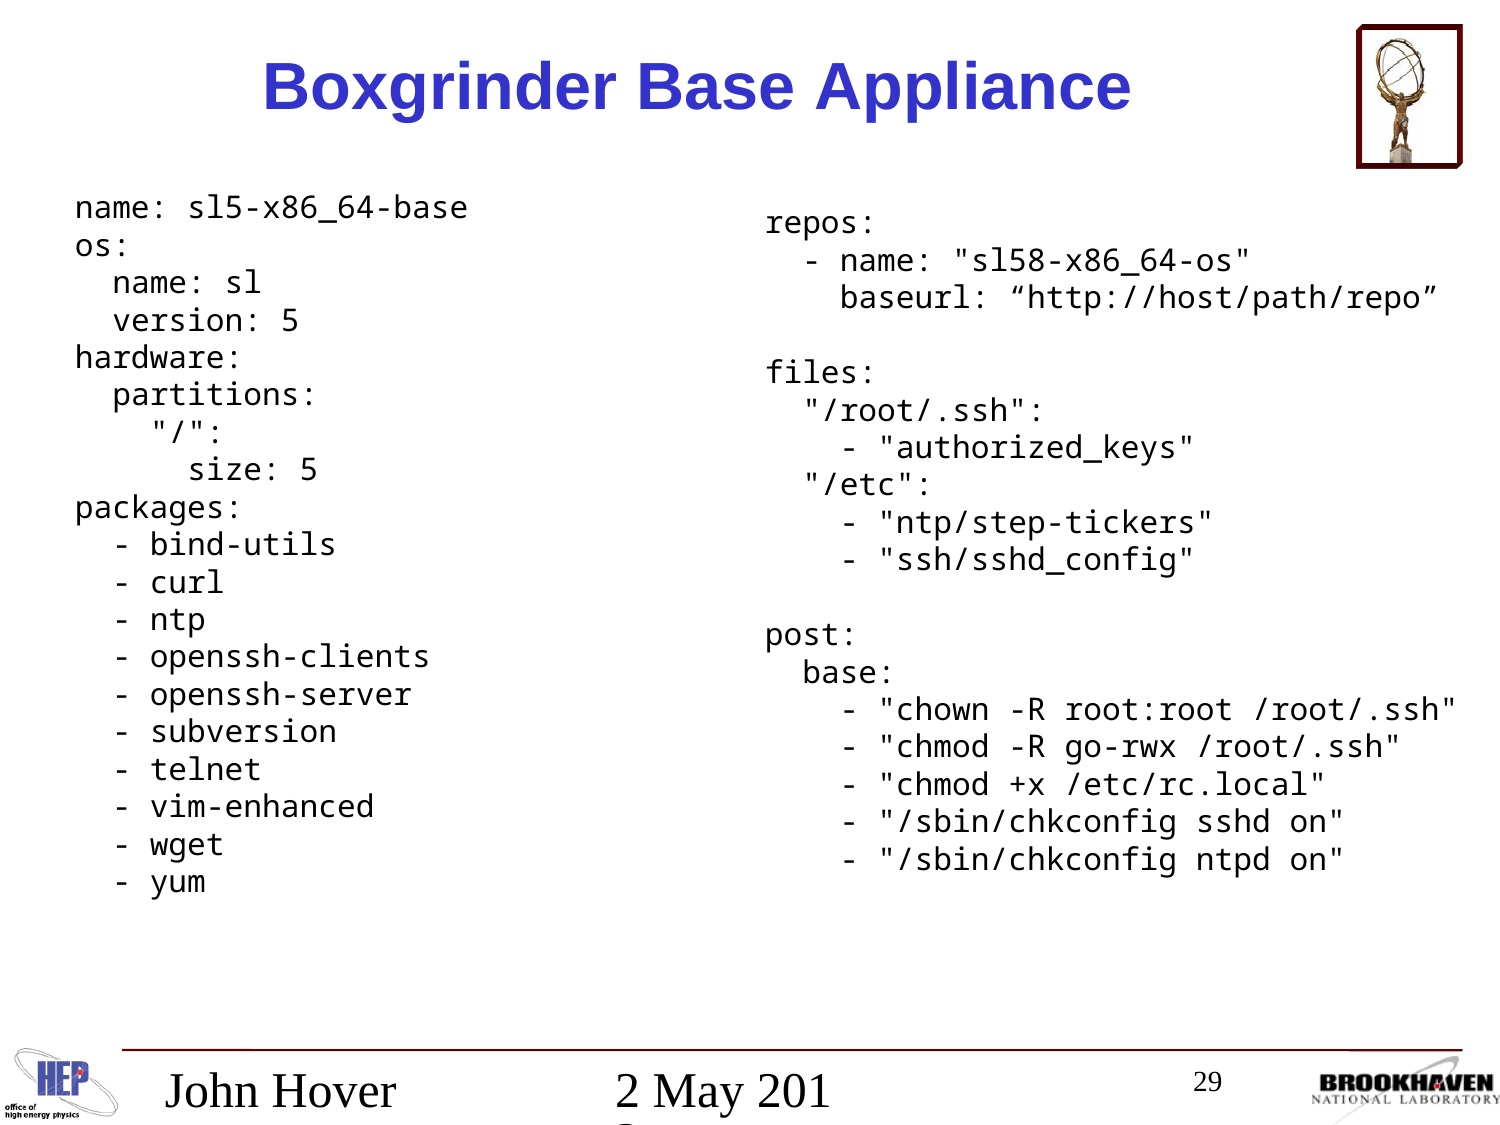

# Boxgrinder Base Appliance
name: sl5-x86_64-base
os:
 name: sl
 version: 5
hardware:
 partitions:
 "/":
 size: 5
packages:
 - bind-utils
 - curl
 - ntp
 - openssh-clients
 - openssh-server
 - subversion
 - telnet
 - vim-enhanced
 - wget
 - yum
repos:
 - name: "sl58-x86_64-os"
 baseurl: “http://host/path/repo”
files:
 "/root/.ssh":
 - "authorized_keys"
 "/etc":
 - "ntp/step-tickers"
 - "ssh/sshd_config"
post:
 base:
 - "chown -R root:root /root/.ssh"
 - "chmod -R go-rwx /root/.ssh"
 - "chmod +x /etc/rc.local"
 - "/sbin/chkconfig sshd on"
 - "/sbin/chkconfig ntpd on"
2 May 2013
John Hover